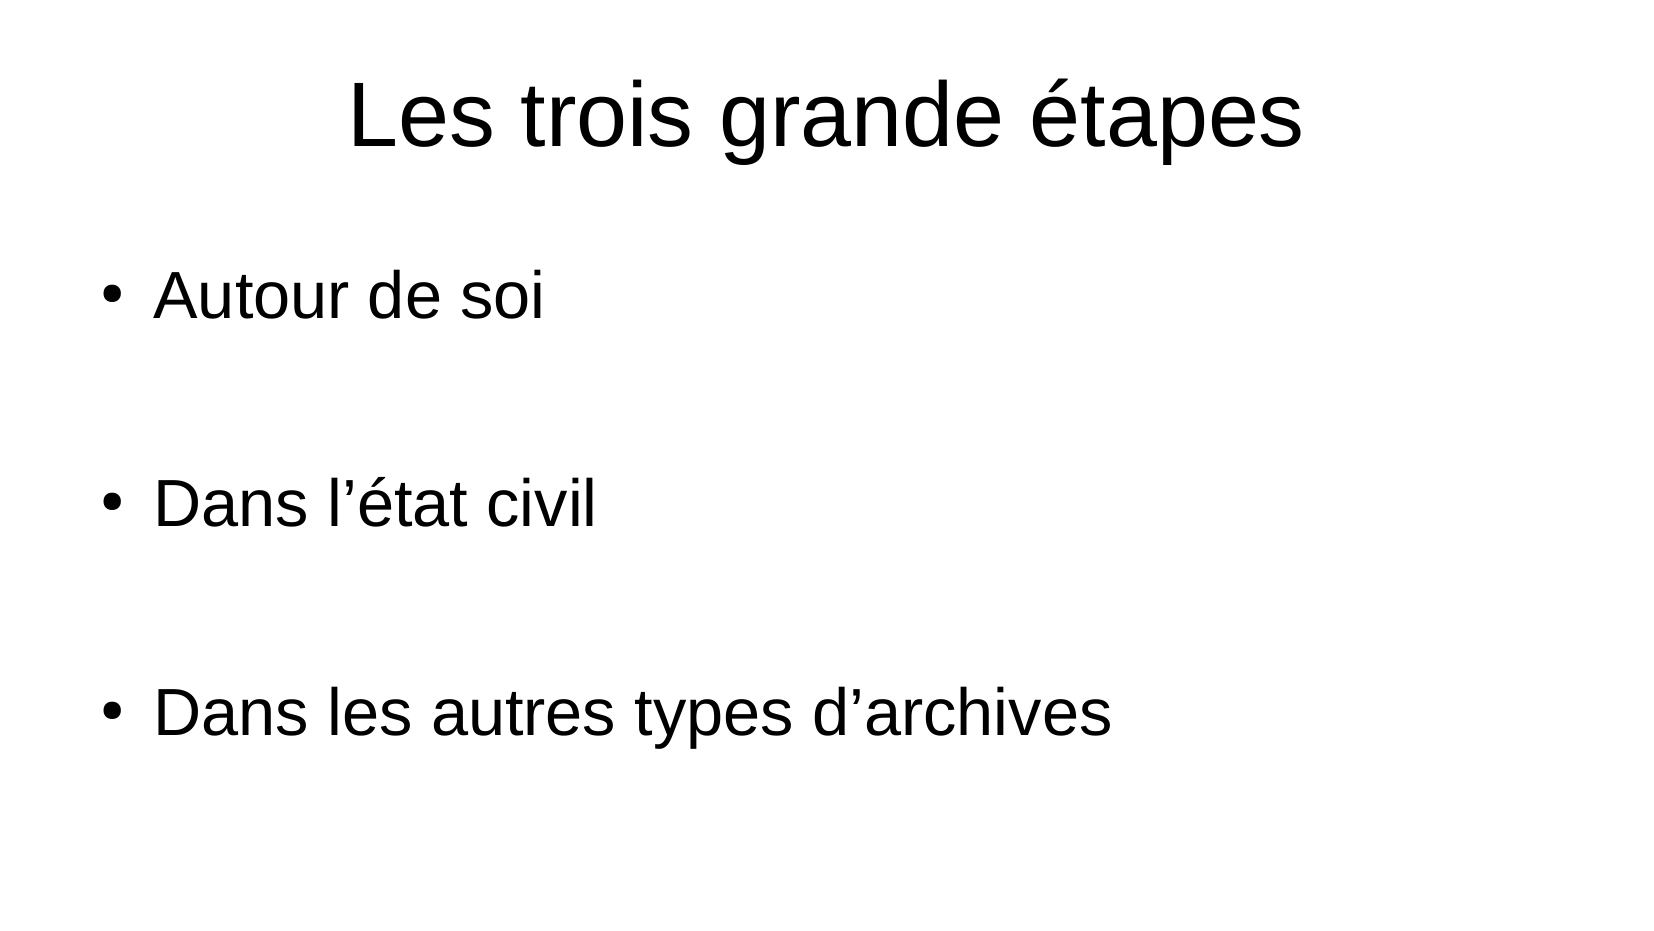

# Les trois grande étapes
Autour de soi
Dans l’état civil
Dans les autres types d’archives